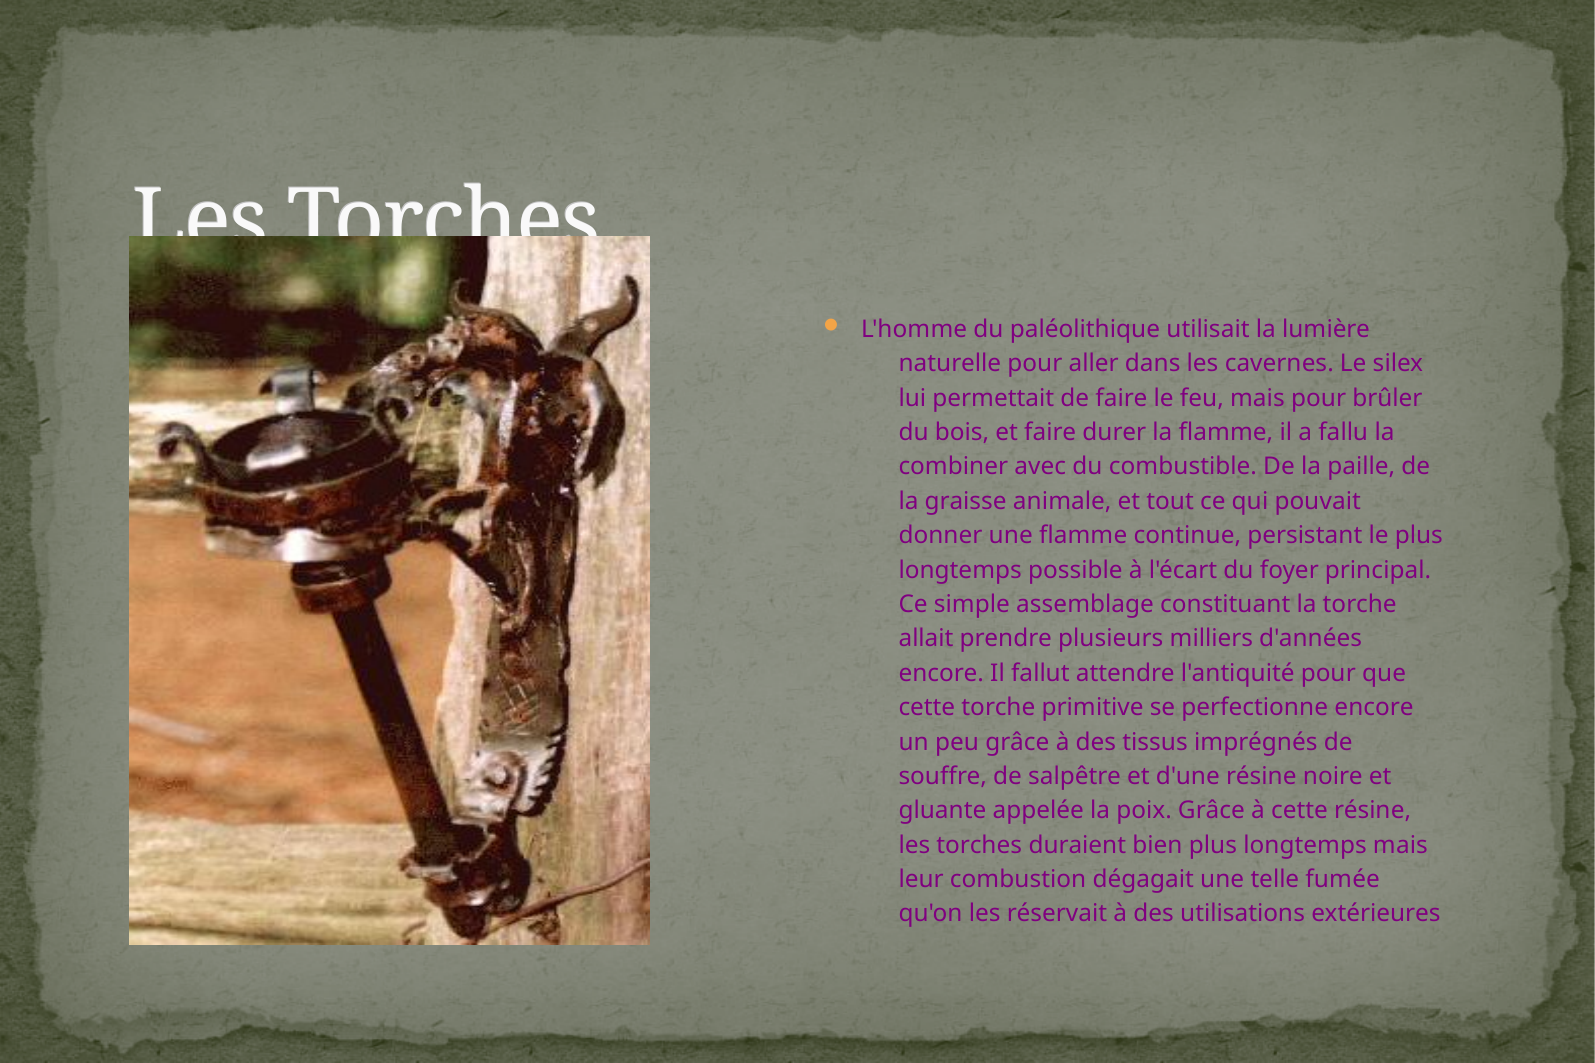

# Les Torches
L'homme du paléolithique utilisait la lumière naturelle pour aller dans les cavernes. Le silex lui permettait de faire le feu, mais pour brûler du bois, et faire durer la flamme, il a fallu la combiner avec du combustible. De la paille, de la graisse animale, et tout ce qui pouvait donner une flamme continue, persistant le plus longtemps possible à l'écart du foyer principal. Ce simple assemblage constituant la torche allait prendre plusieurs milliers d'années encore. Il fallut attendre l'antiquité pour que cette torche primitive se perfectionne encore un peu grâce à des tissus imprégnés de souffre, de salpêtre et d'une résine noire et gluante appelée la poix. Grâce à cette résine, les torches duraient bien plus longtemps mais leur combustion dégagait une telle fumée qu'on les réservait à des utilisations extérieures